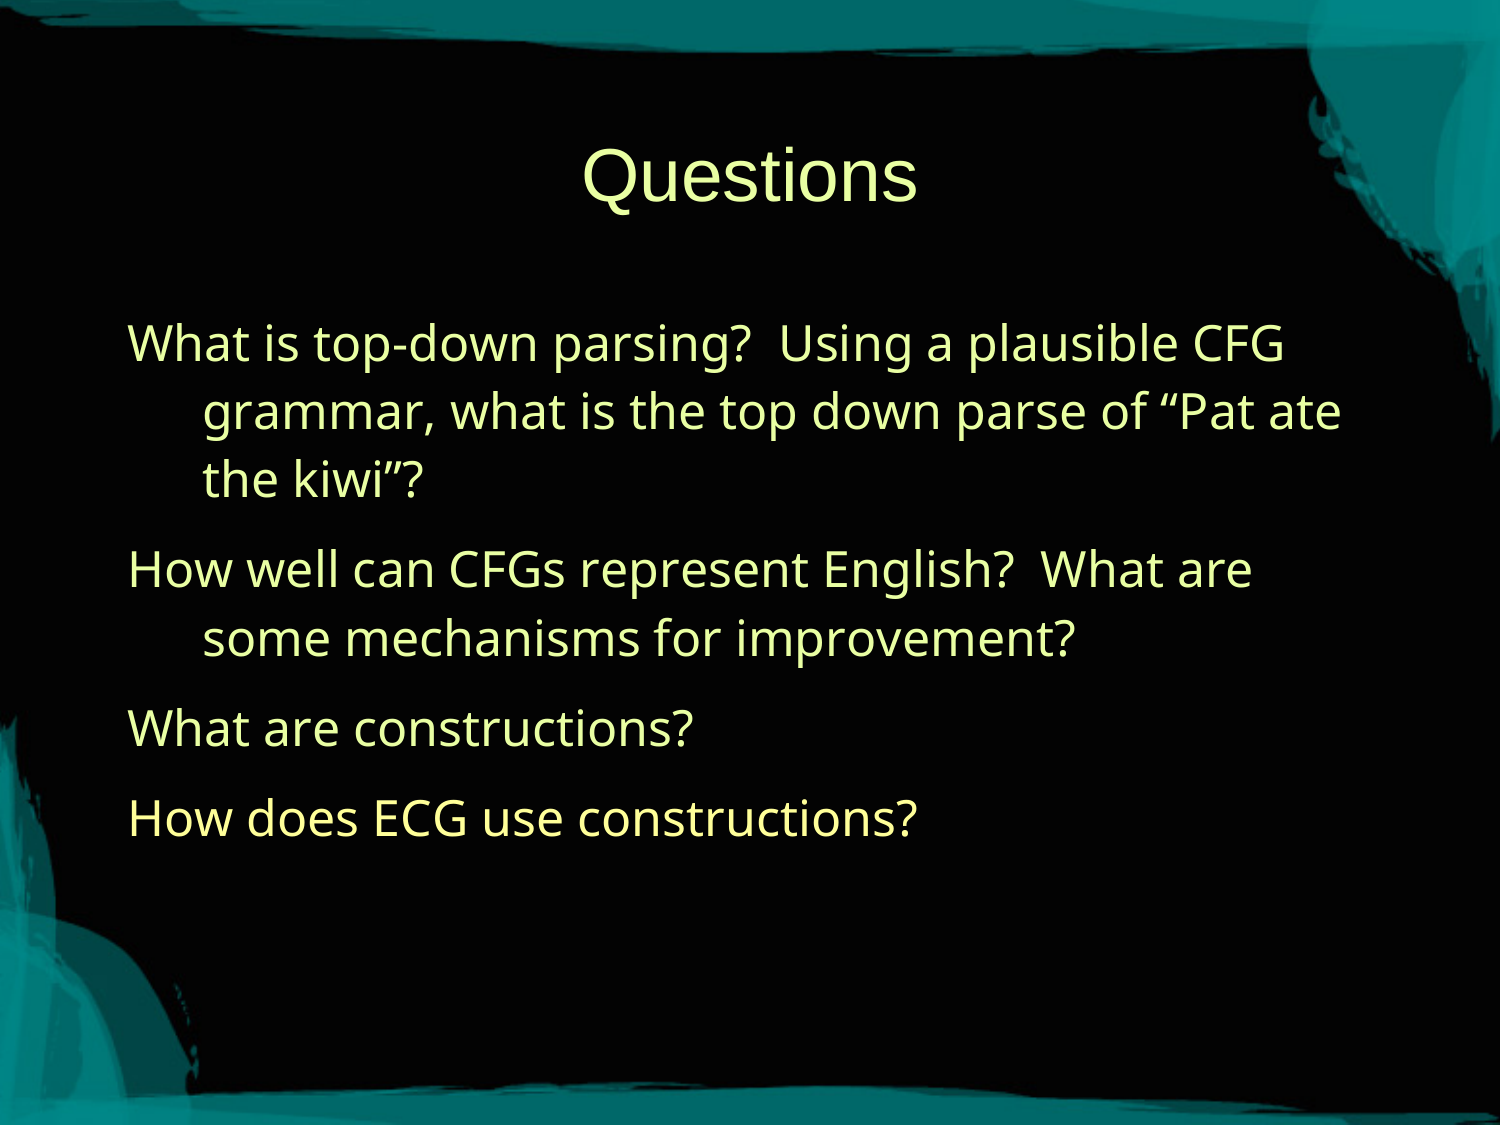

# Questions
What is top-down parsing? Using a plausible CFG grammar, what is the top down parse of “Pat ate the kiwi”?
How well can CFGs represent English? What are some mechanisms for improvement?
What are constructions?
How does ECG use constructions?